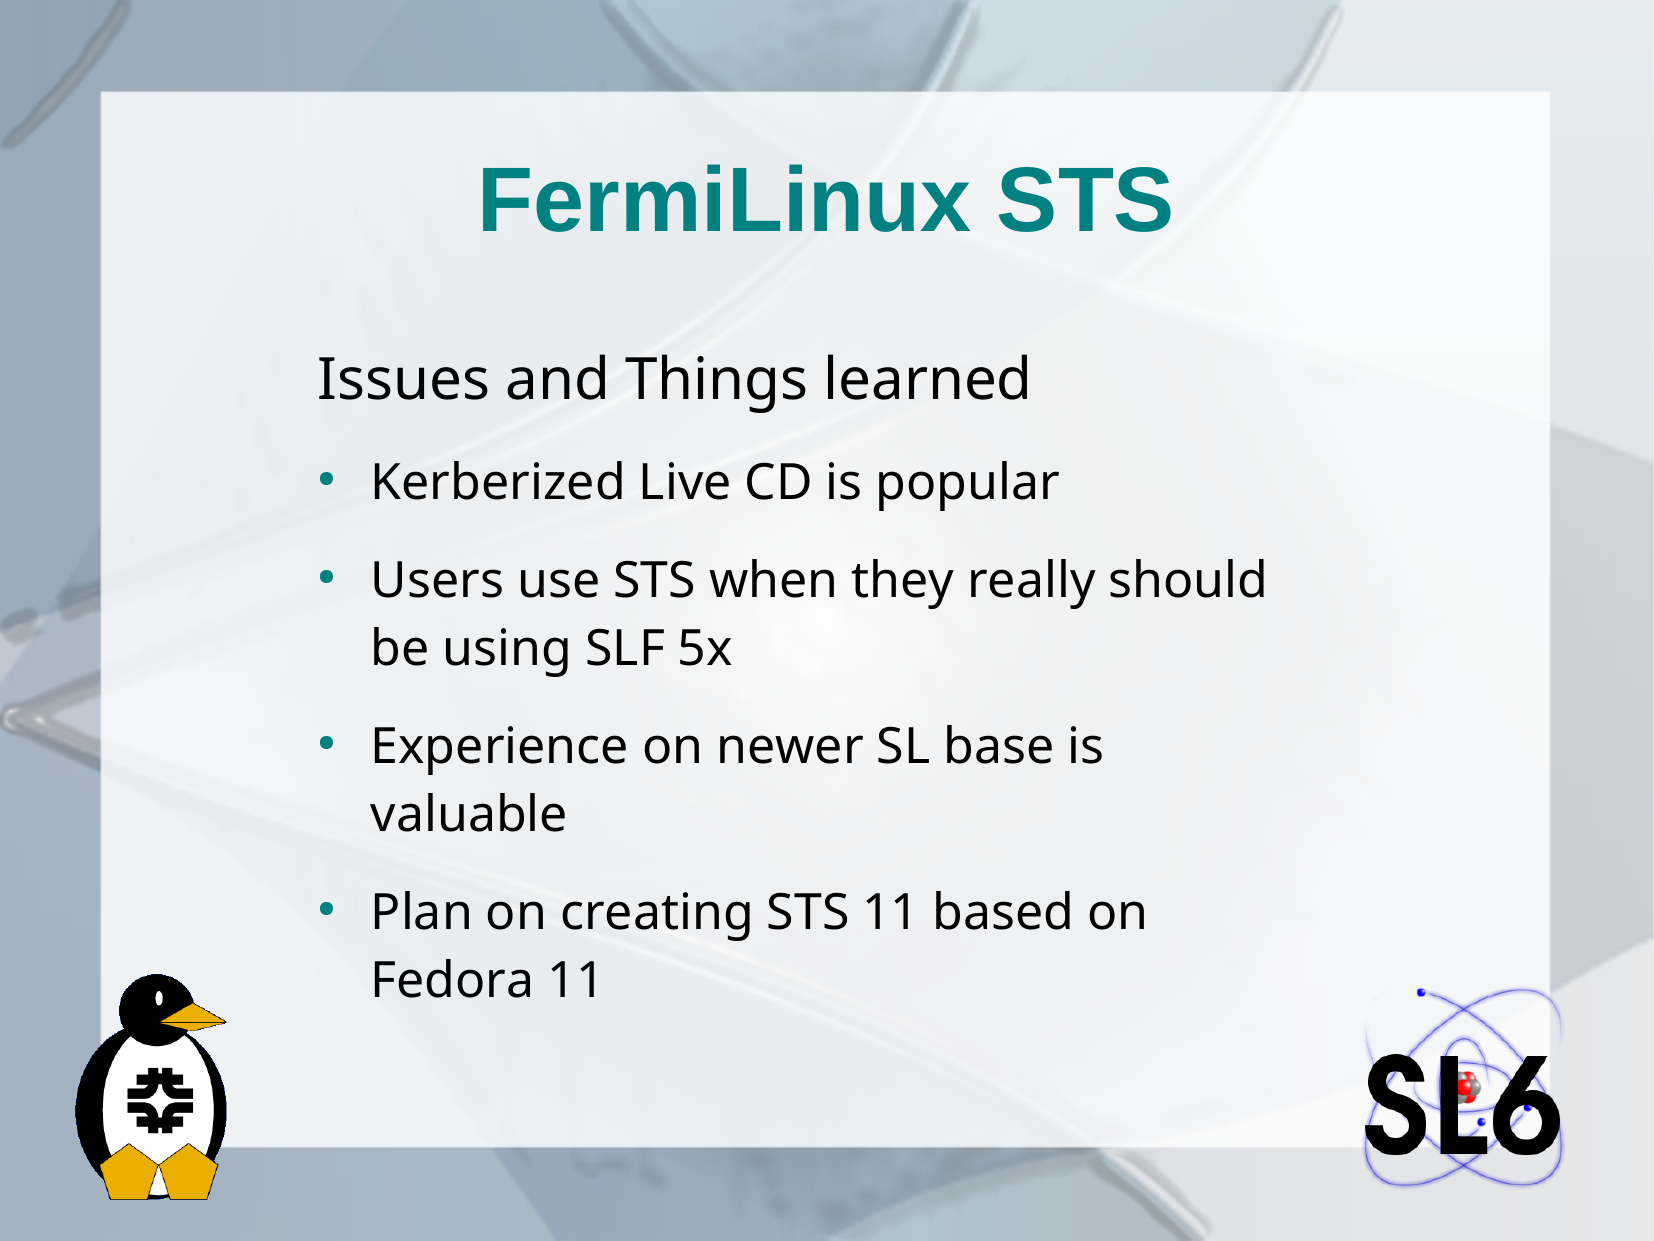

# FermiLinux STS
Issues and Things learned
Kerberized Live CD is popular
Users use STS when they really should be using SLF 5x
Experience on newer SL base is valuable
Plan on creating STS 11 based on Fedora 11